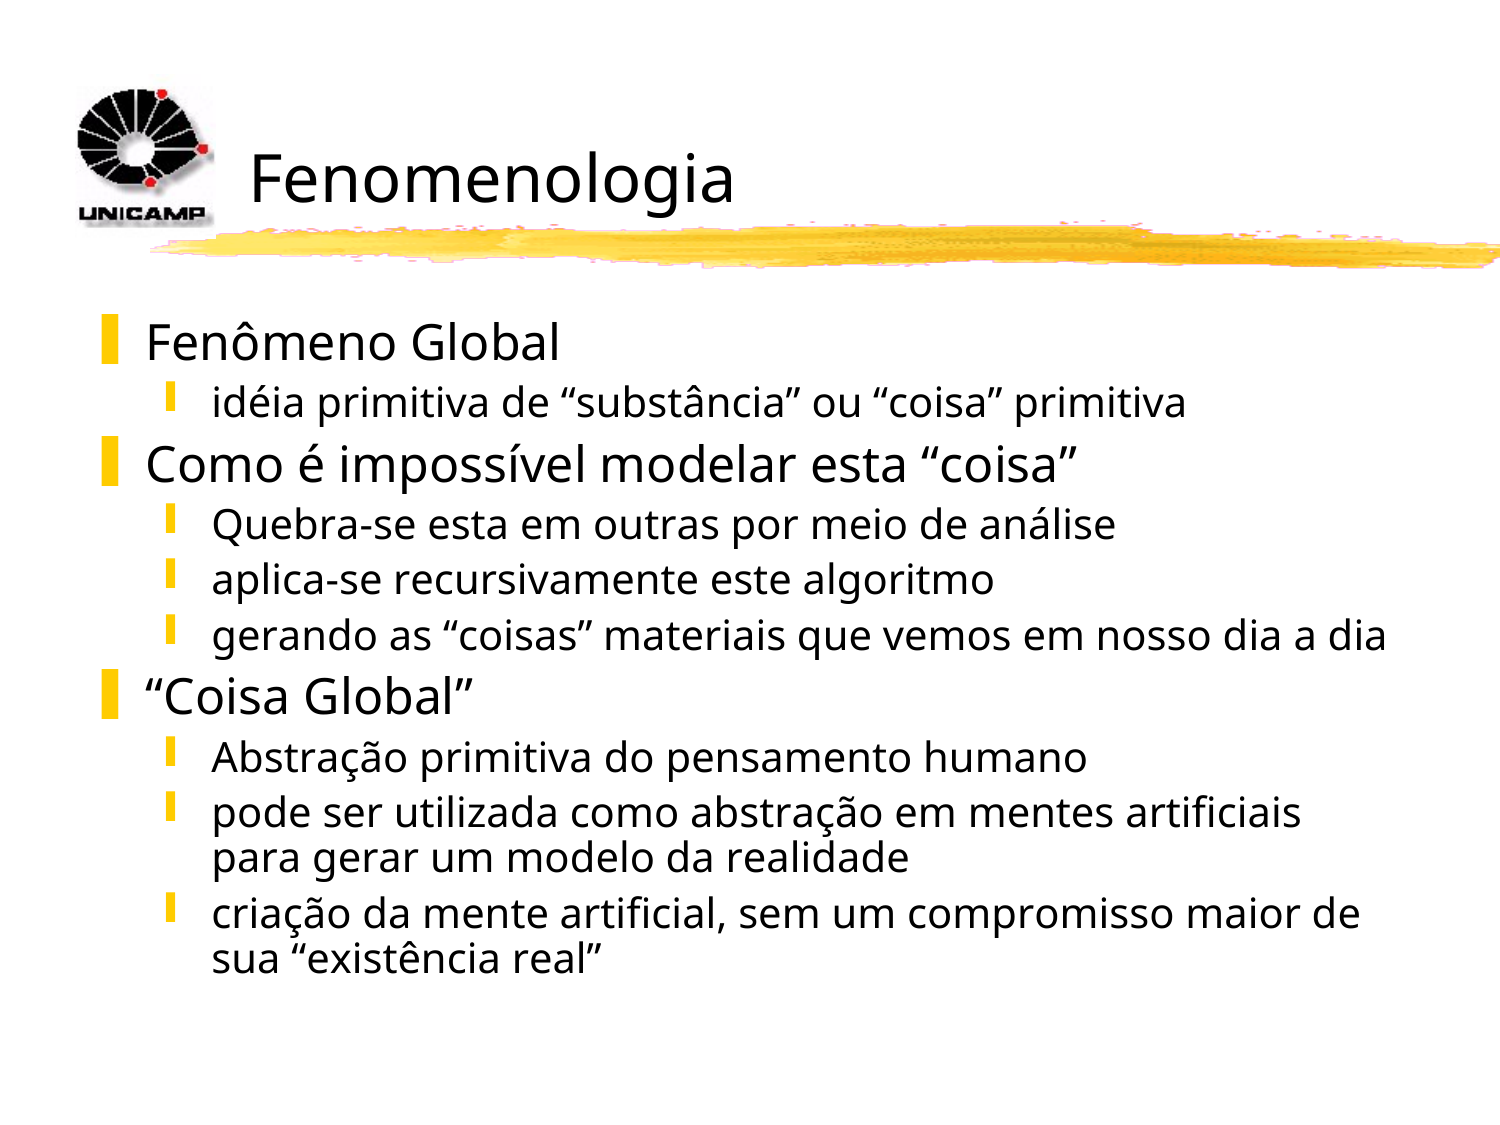

# Fenomenologia
Fenômeno Global
idéia primitiva de “substância” ou “coisa” primitiva
Como é impossível modelar esta “coisa”
Quebra-se esta em outras por meio de análise
aplica-se recursivamente este algoritmo
gerando as “coisas” materiais que vemos em nosso dia a dia
“Coisa Global”
Abstração primitiva do pensamento humano
pode ser utilizada como abstração em mentes artificiais para gerar um modelo da realidade
criação da mente artificial, sem um compromisso maior de sua “existência real”